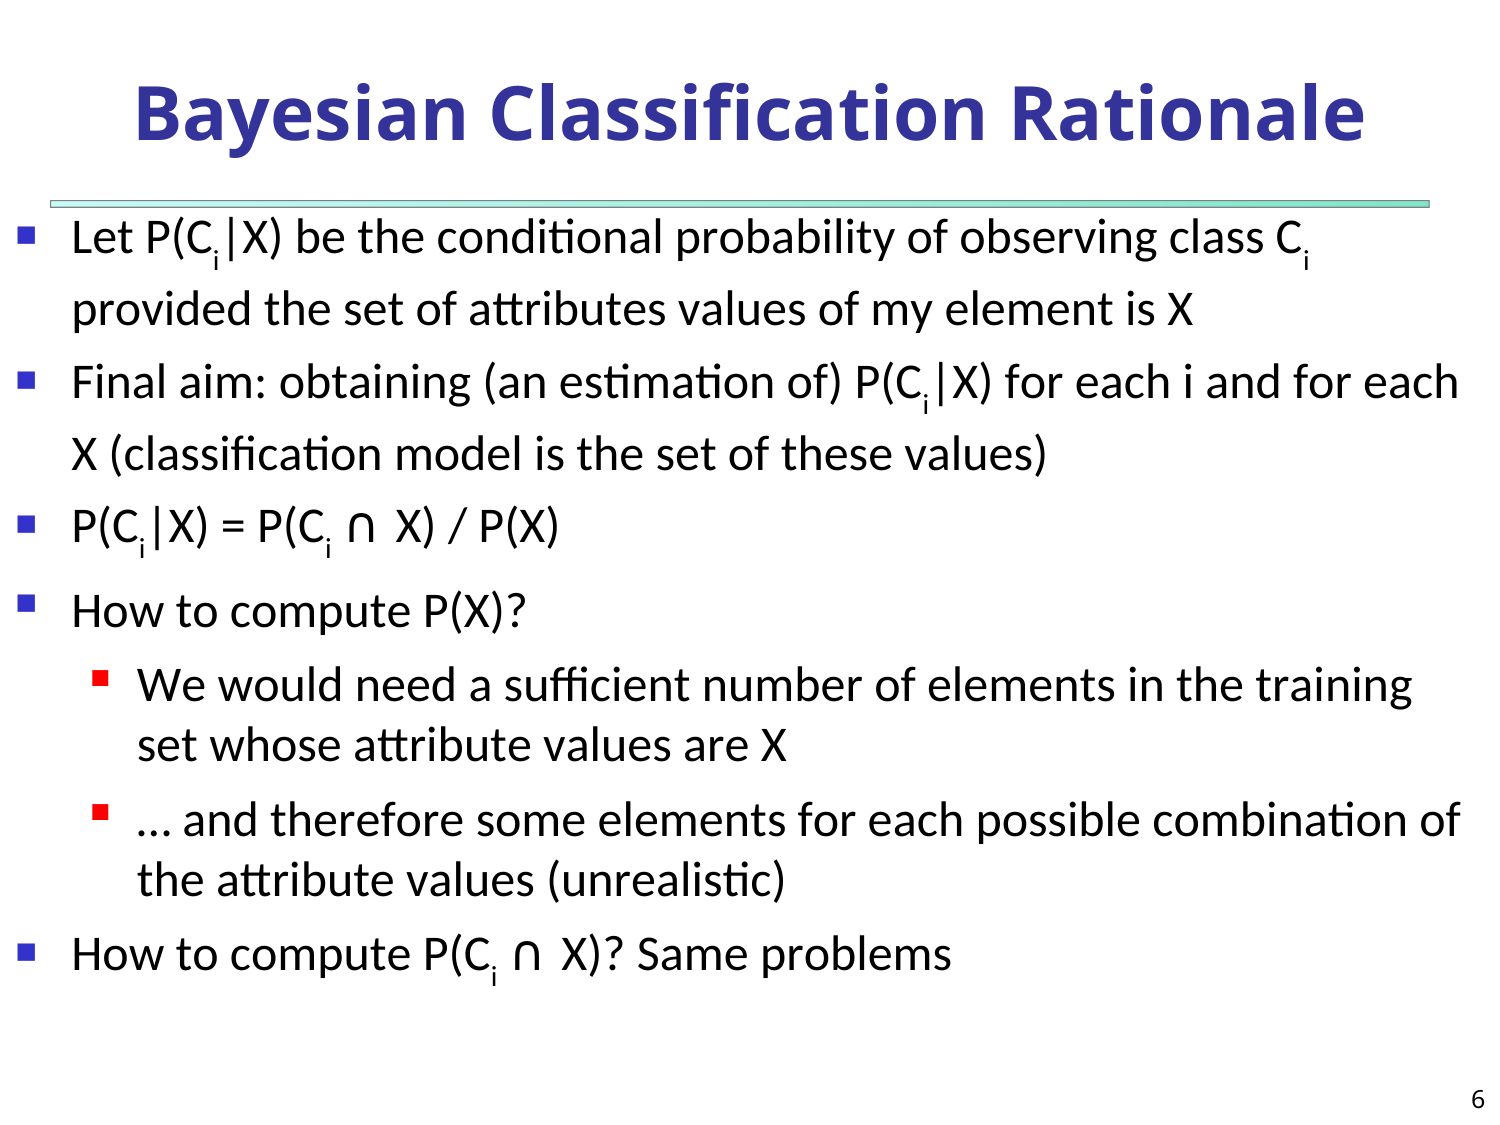

# Bayesian Classification Rationale
Let P(Ci|X) be the conditional probability of observing class Ci provided the set of attributes values of my element is X
Final aim: obtaining (an estimation of) P(Ci|X) for each i and for each X (classification model is the set of these values)
P(Ci|X) = P(Ci ∩ X) / P(X)
How to compute P(X)?
We would need a sufficient number of elements in the training set whose attribute values are X
… and therefore some elements for each possible combination of the attribute values (unrealistic)
How to compute P(Ci ∩ X)? Same problems
5